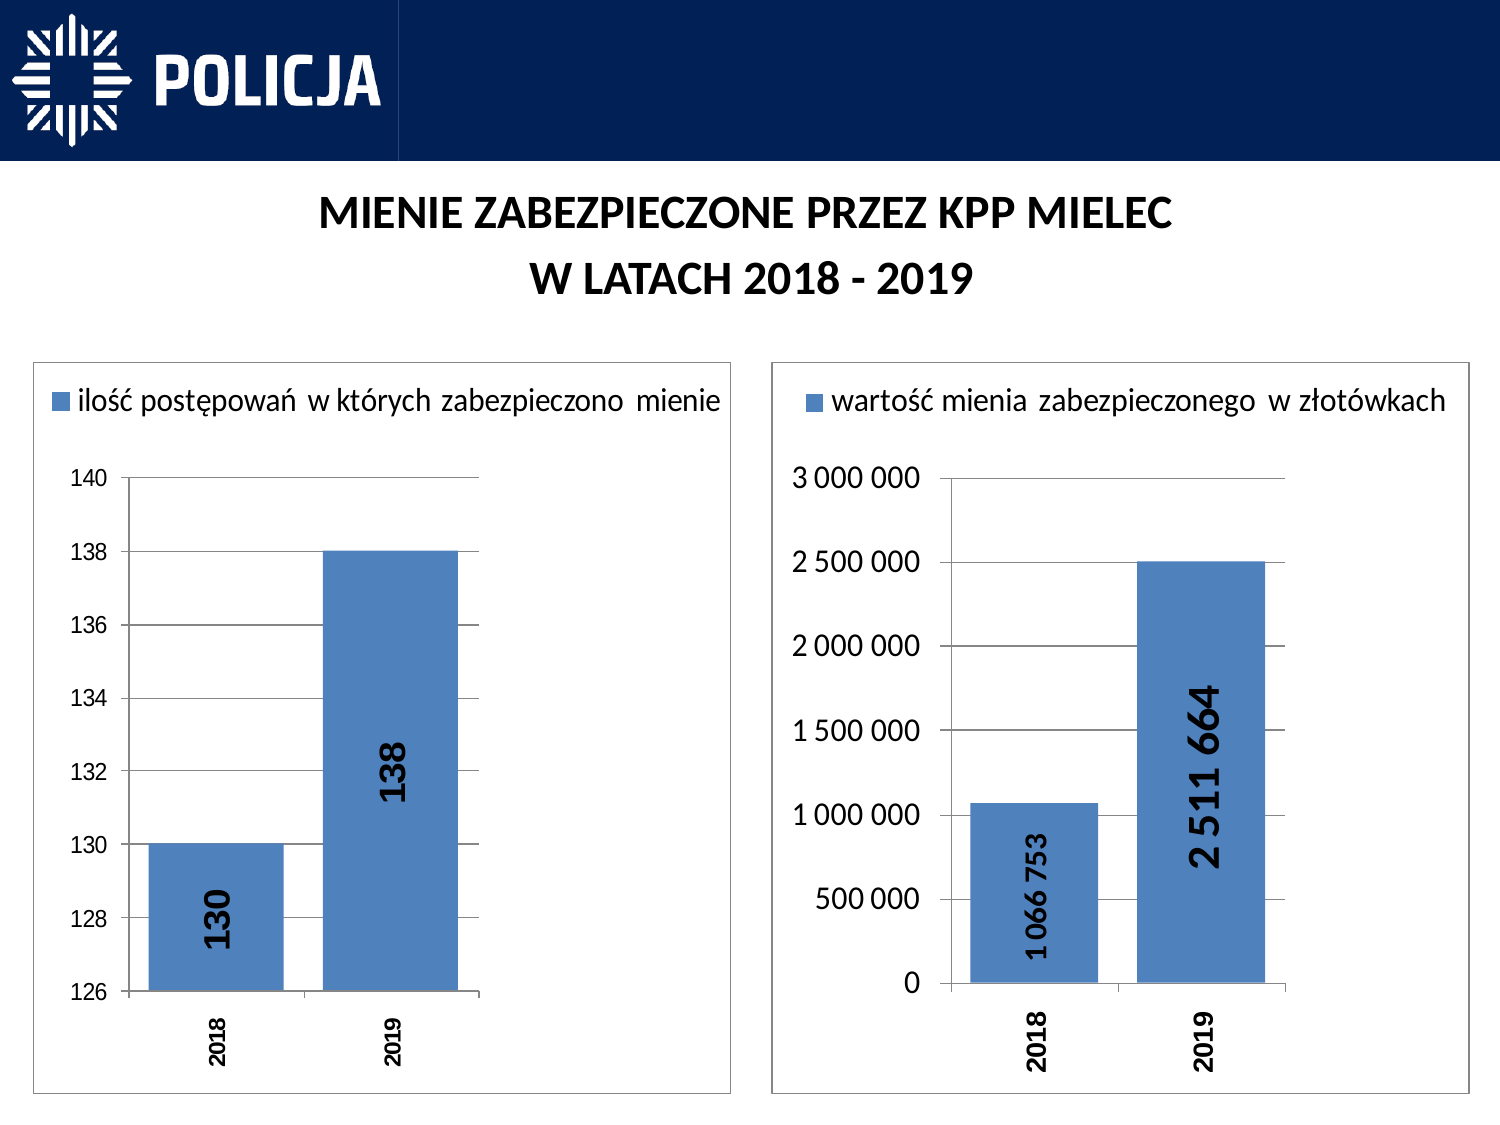

MIENIE ZABEZPIECZONE PRZEZ KPP MIELEC
W LATACH 2018 - 2019